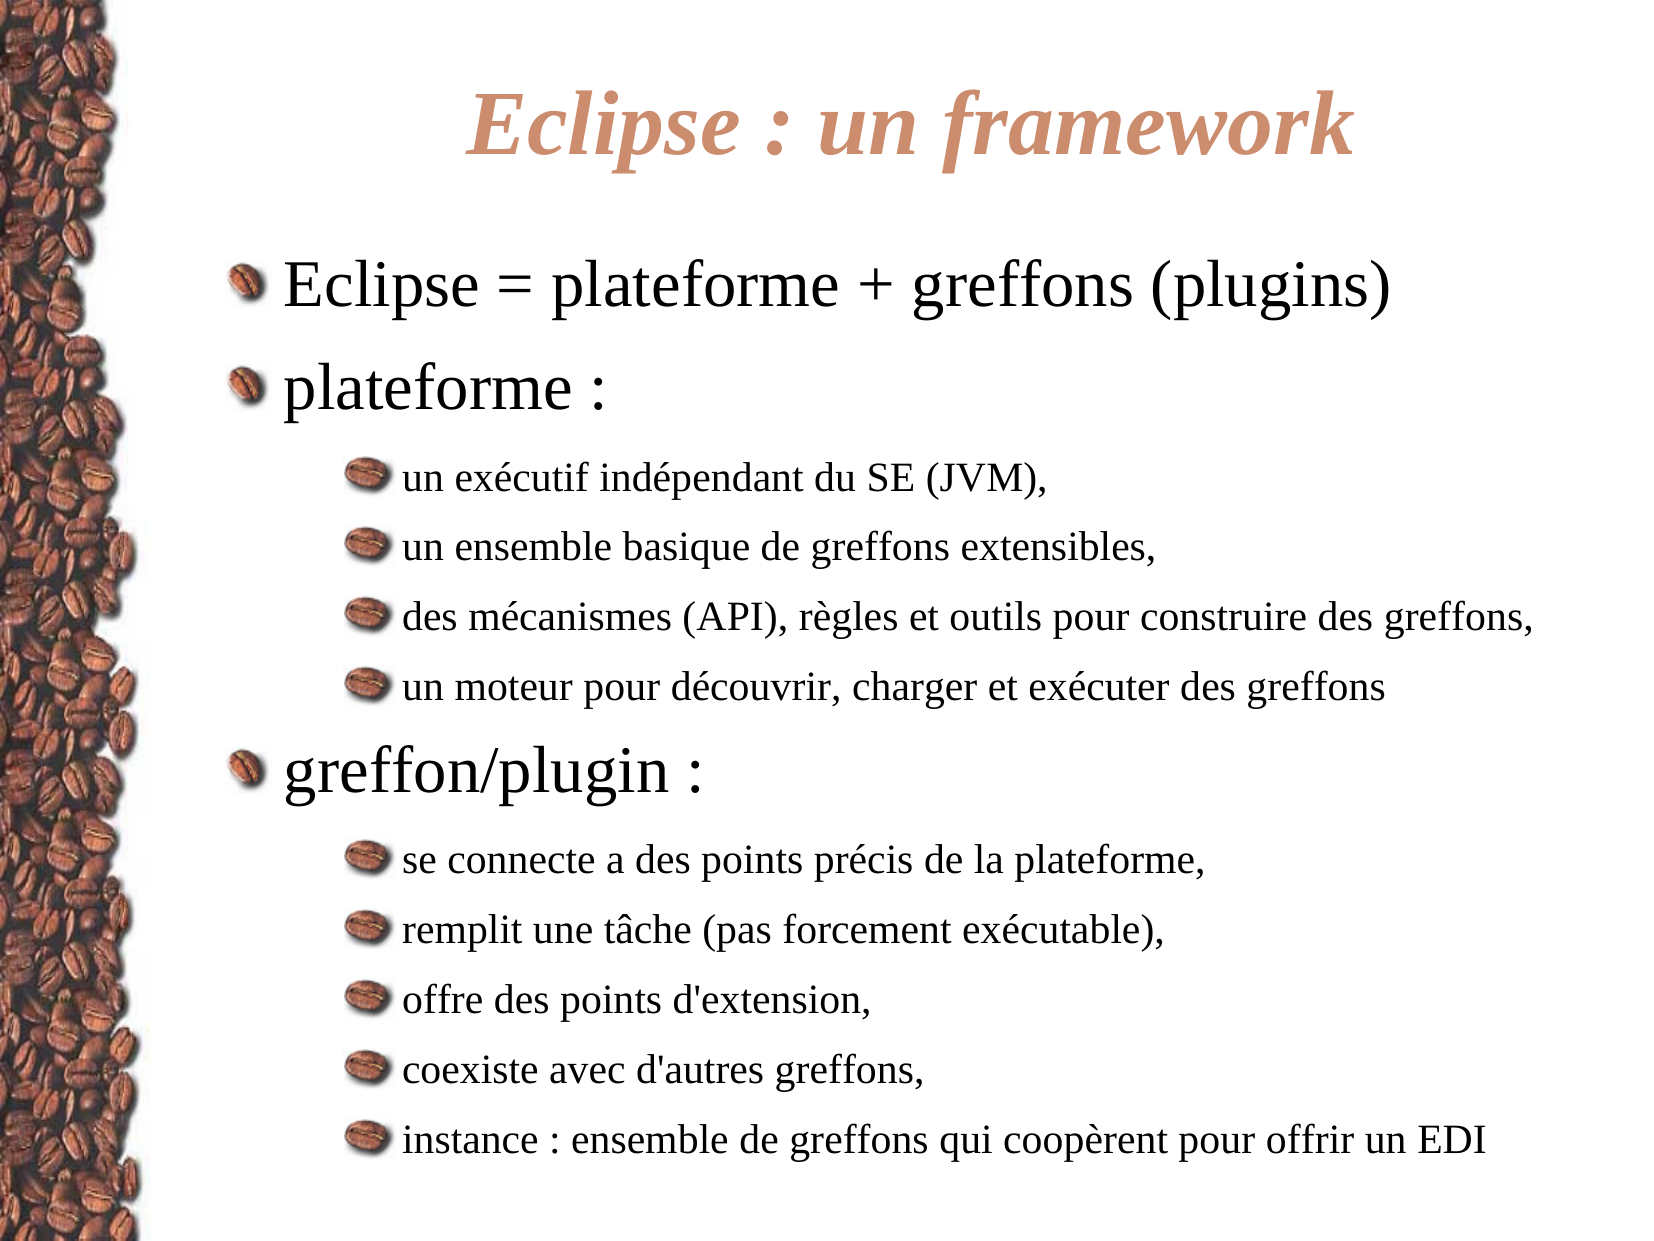

# Eclipse : un framework
Eclipse = plateforme + greffons (plugins)
plateforme :
un exécutif indépendant du SE (JVM),
un ensemble basique de greffons extensibles,
des mécanismes (API), règles et outils pour construire des greffons,
un moteur pour découvrir, charger et exécuter des greffons
greffon/plugin :
se connecte a des points précis de la plateforme,
remplit une tâche (pas forcement exécutable),
offre des points d'extension,
coexiste avec d'autres greffons,
instance : ensemble de greffons qui coopèrent pour offrir un EDI